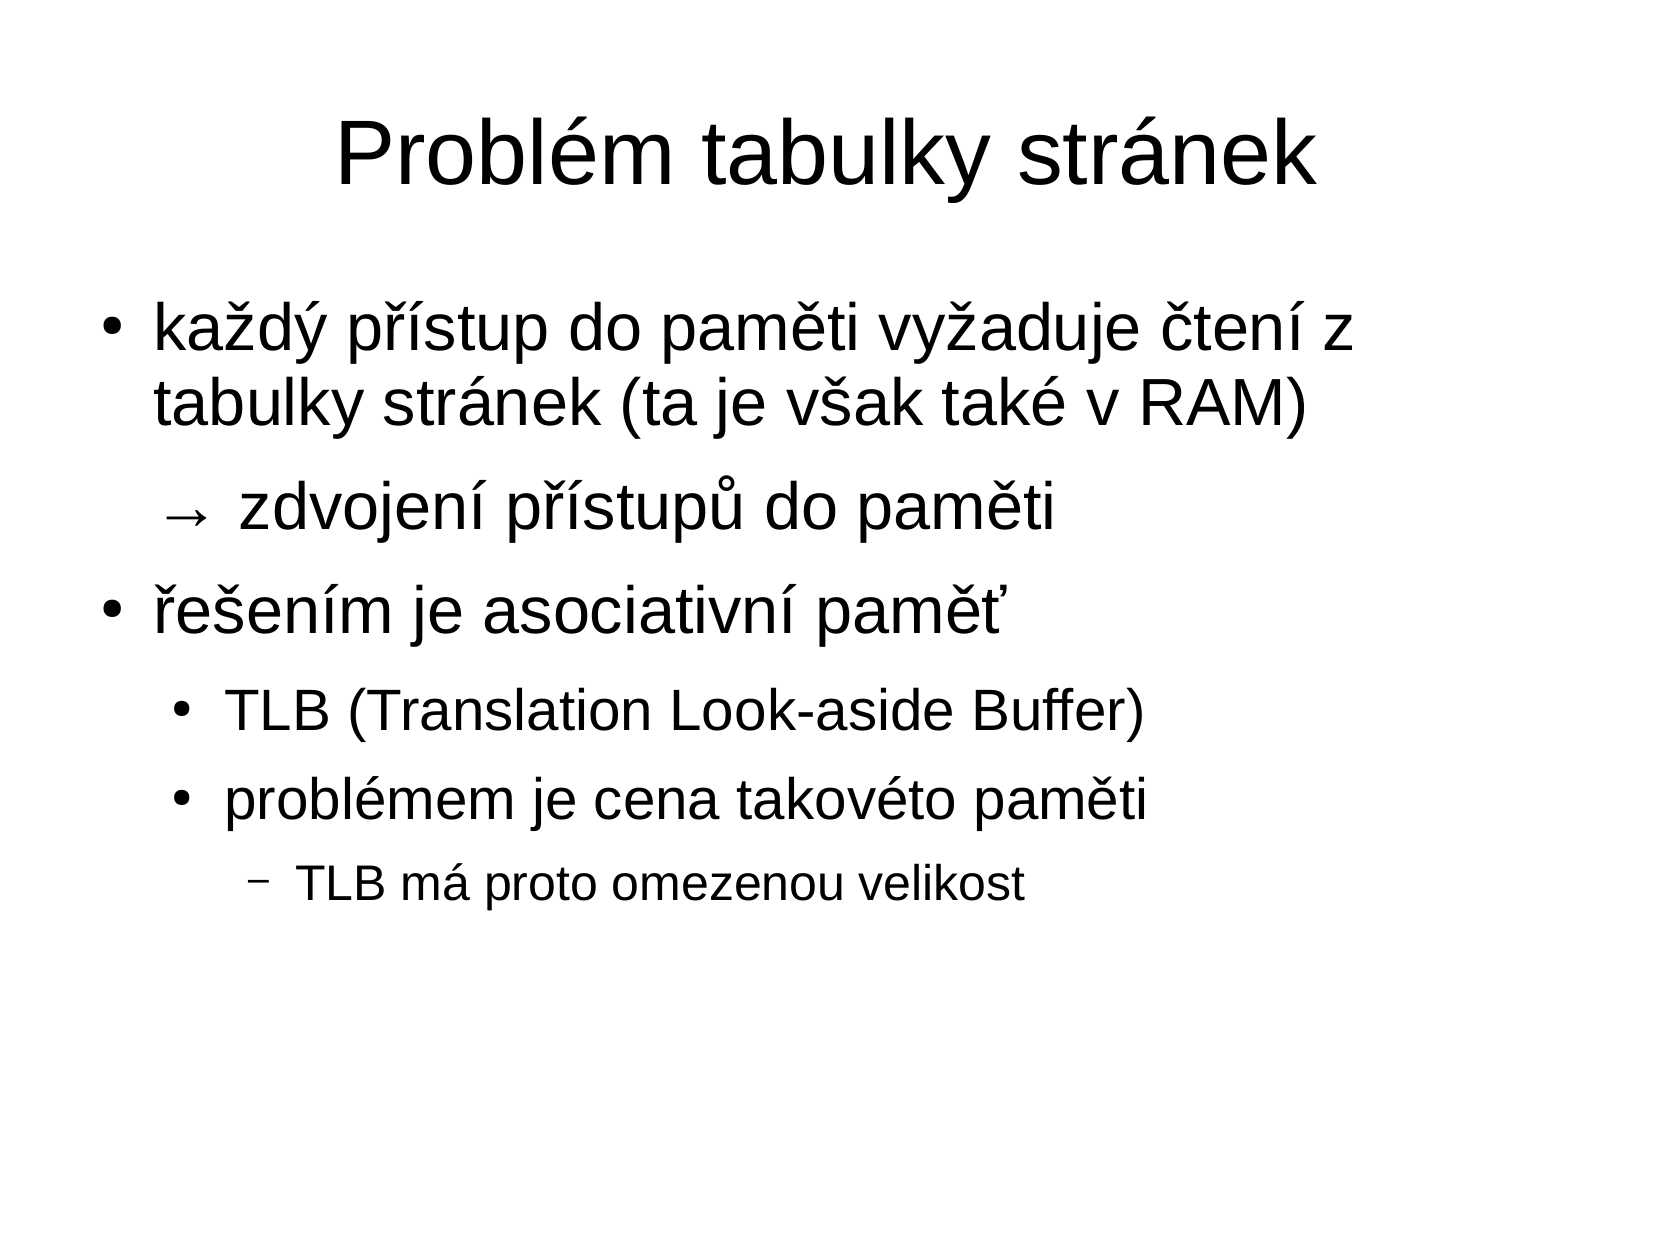

# Problém tabulky stránek
každý přístup do paměti vyžaduje čtení z tabulky stránek (ta je však také v RAM)
→ zdvojení přístupů do paměti
řešením je asociativní paměť
TLB (Translation Look-aside Buffer)
problémem je cena takovéto paměti
TLB má proto omezenou velikost